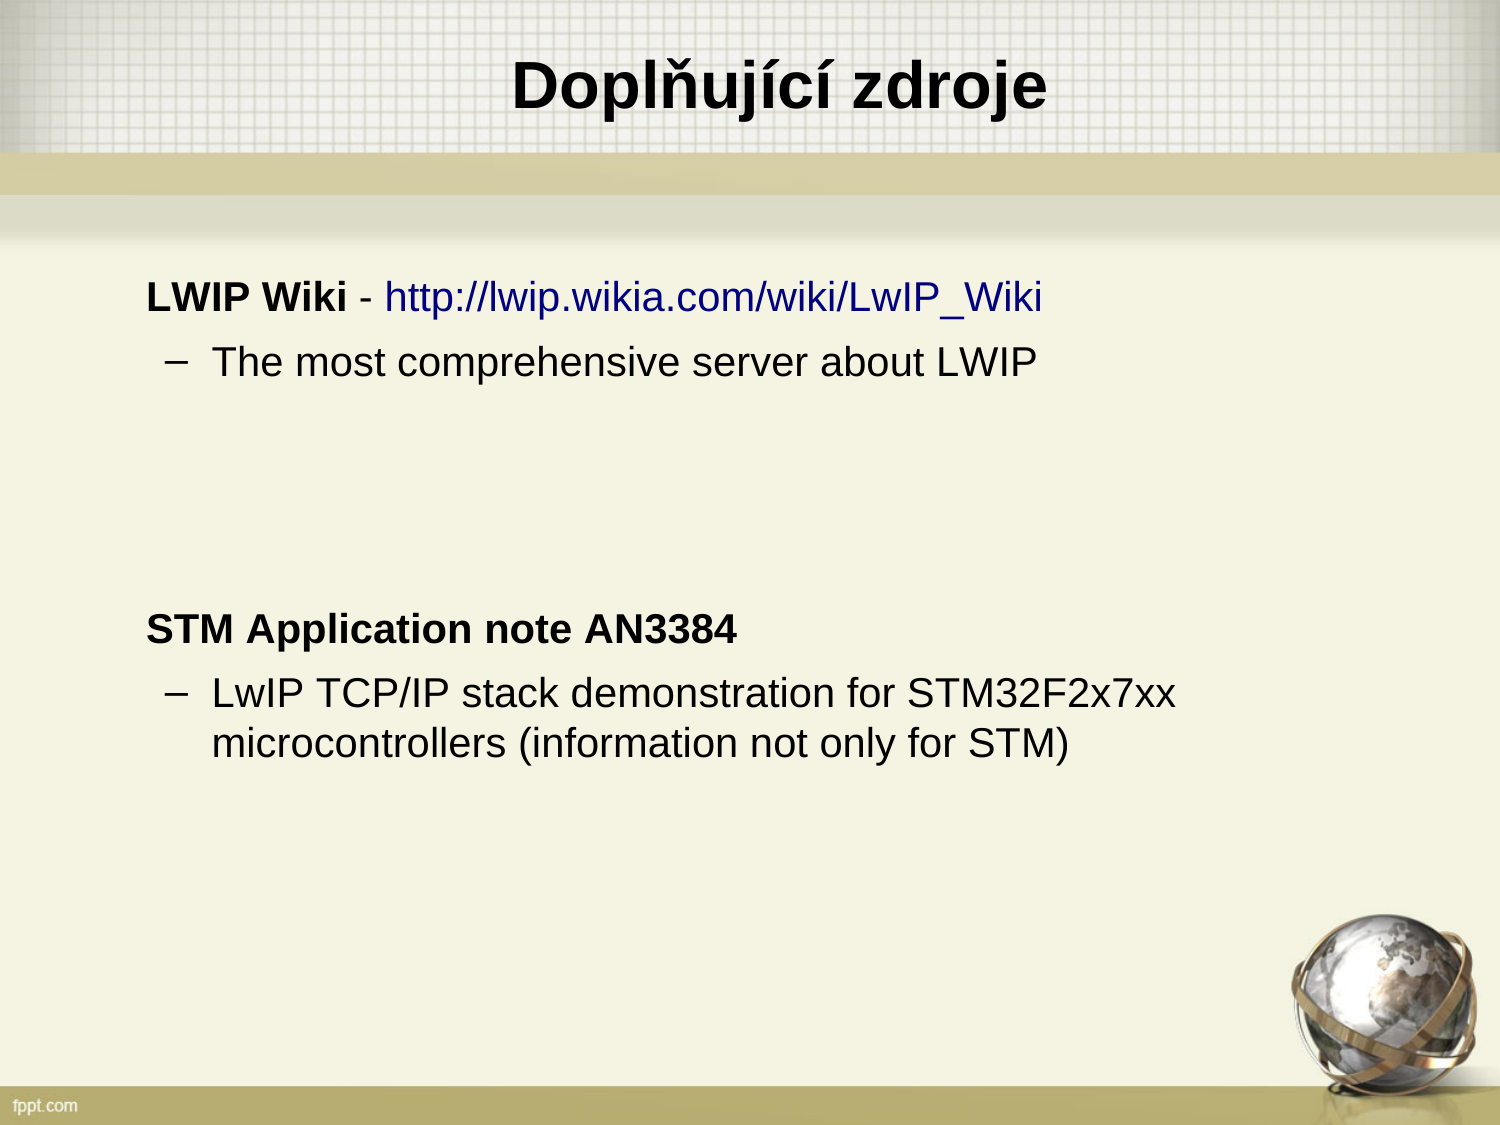

# Doplňující zdroje
LWIP Wiki - http://lwip.wikia.com/wiki/LwIP_Wiki
The most comprehensive server about LWIP
STM Application note AN3384
LwIP TCP/IP stack demonstration for STM32F2x7xx microcontrollers (information not only for STM)